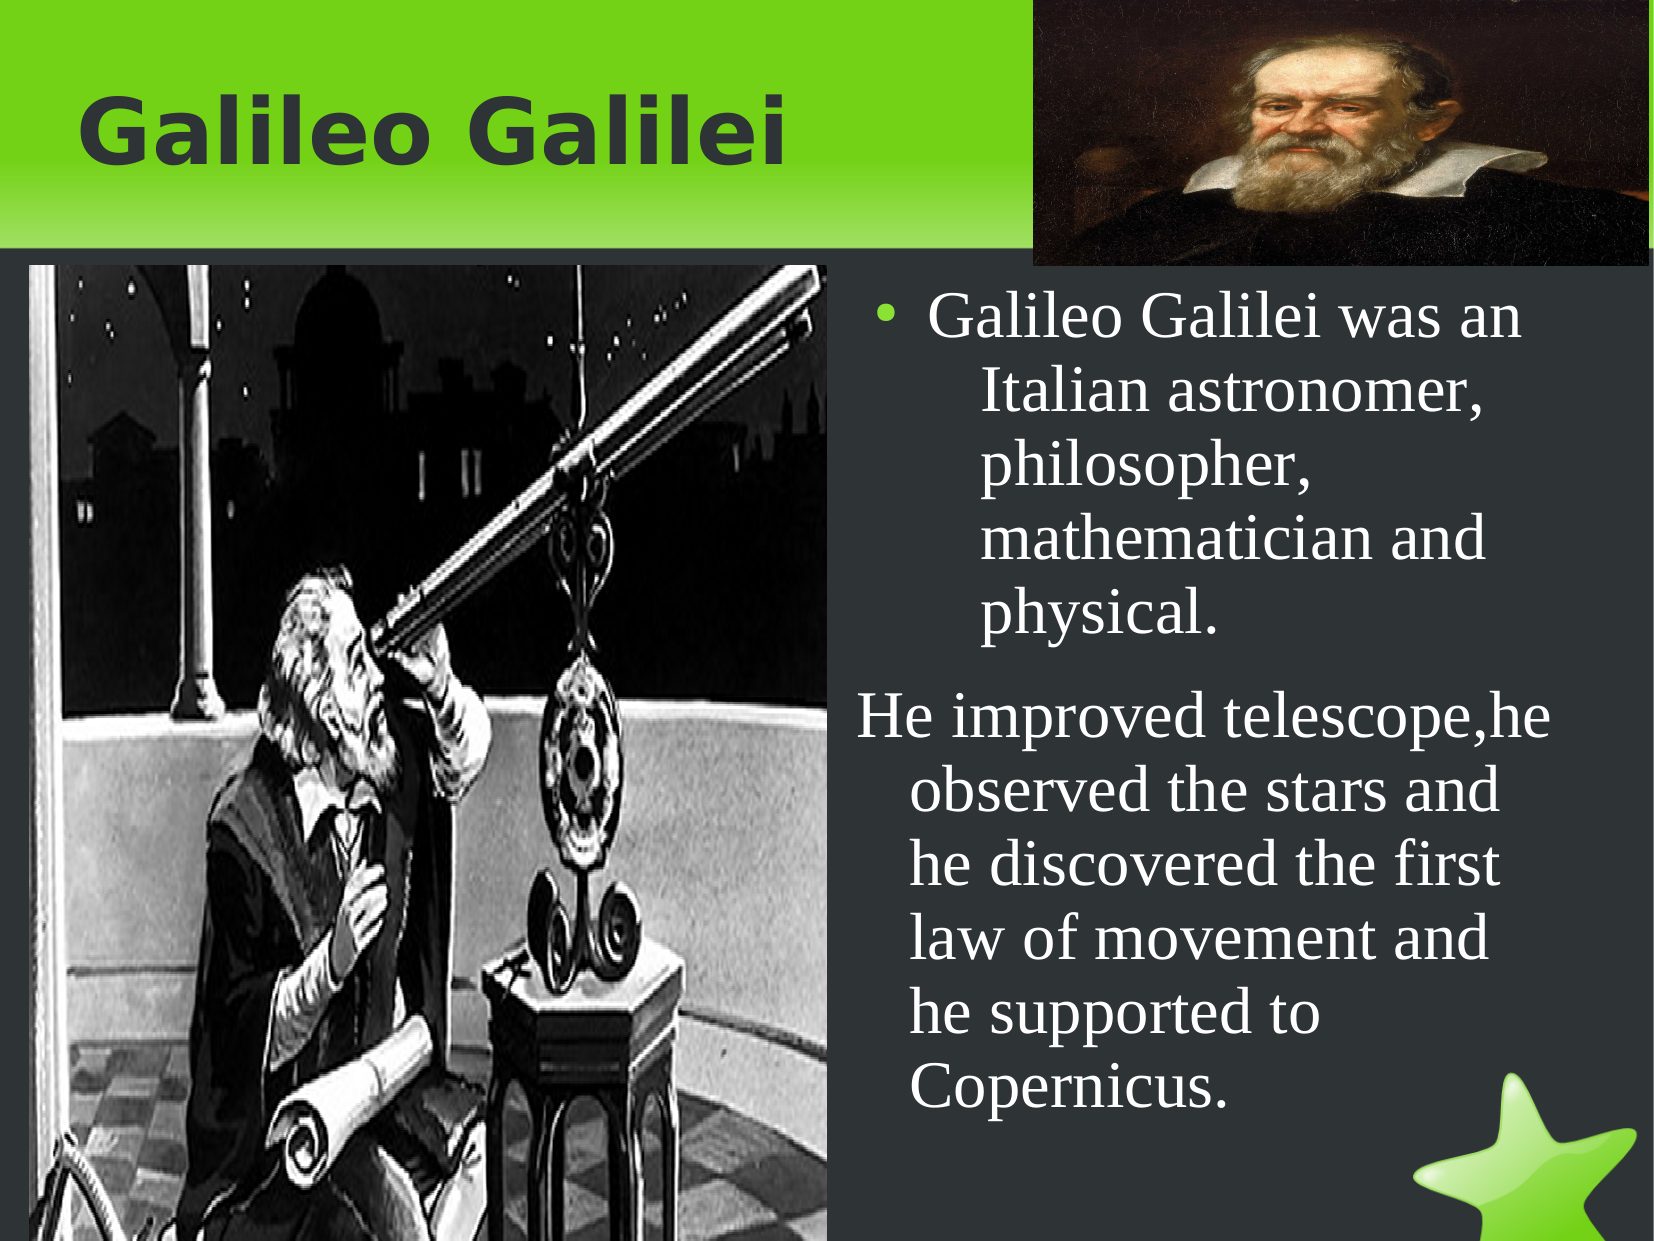

# Galileo Galilei
Galileo Galilei was an Italian astronomer, philosopher, mathematician and physical.
He improved telescope,he observed the stars and he discovered the first law of movement and he supported to Copernicus.